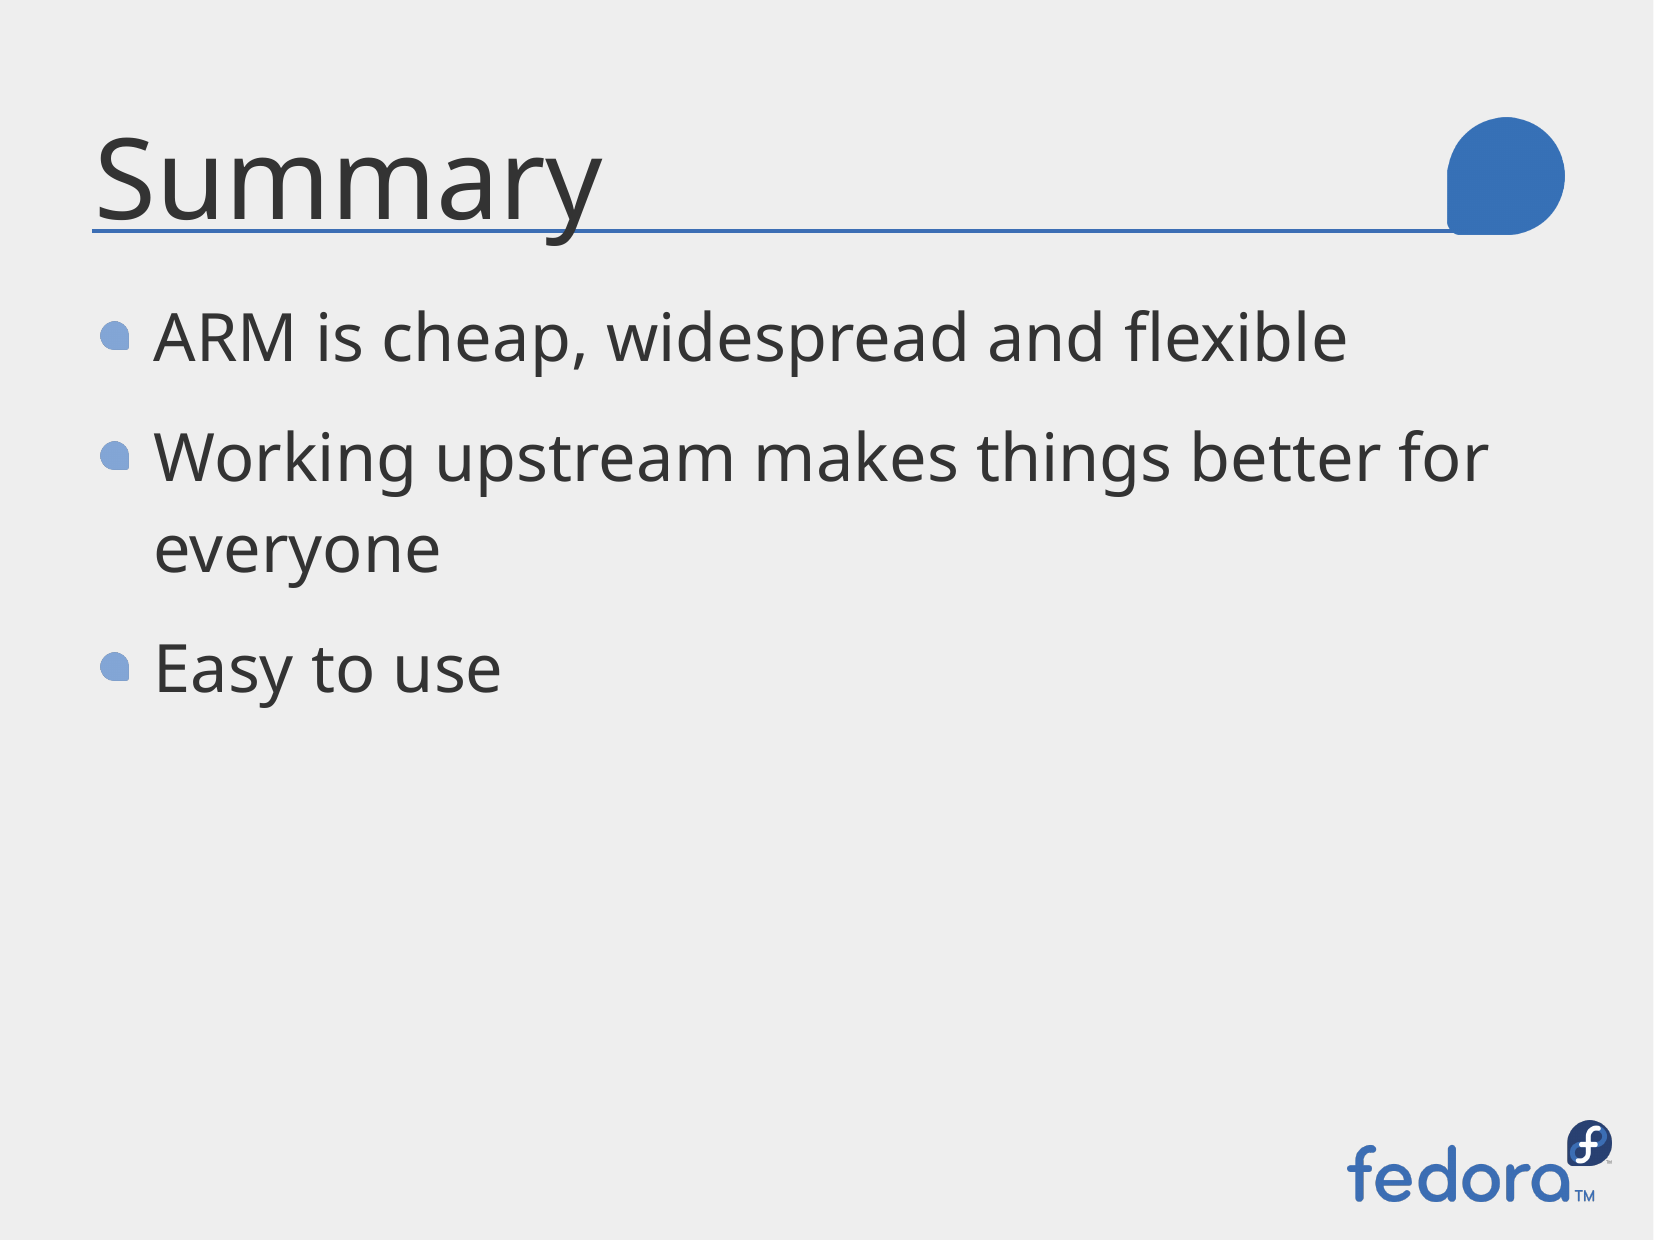

Summary
# ARM is cheap, widespread and flexible
Working upstream makes things better for everyone
Easy to use